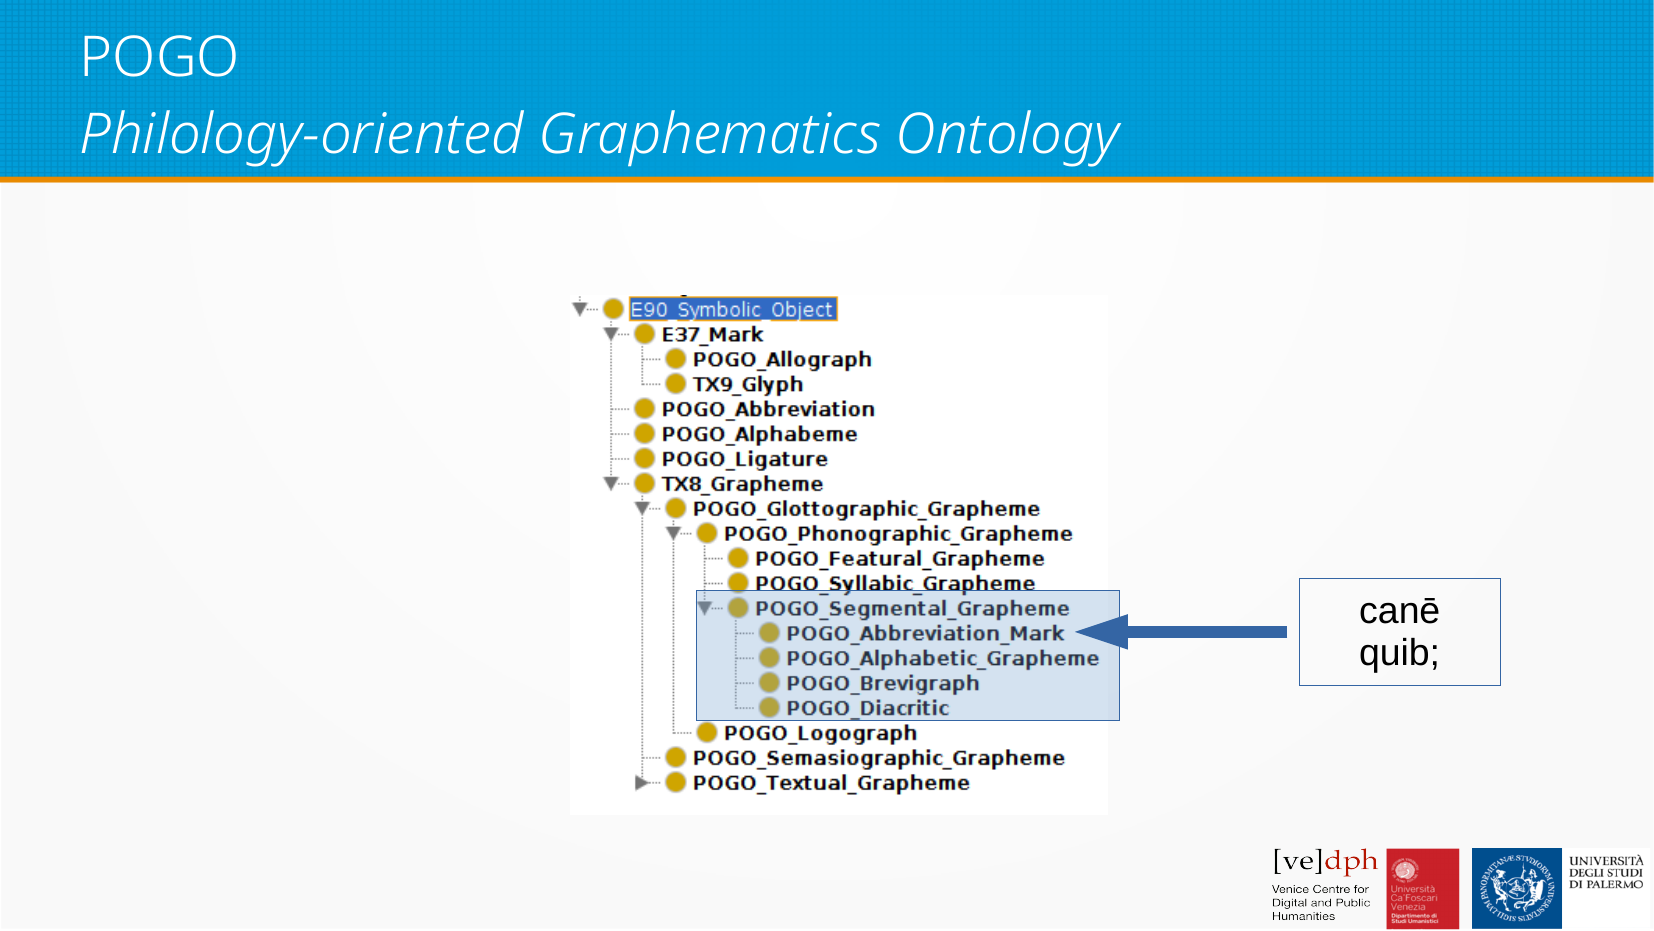

# POGO Philology-oriented Graphematics Ontology
canē
quib;